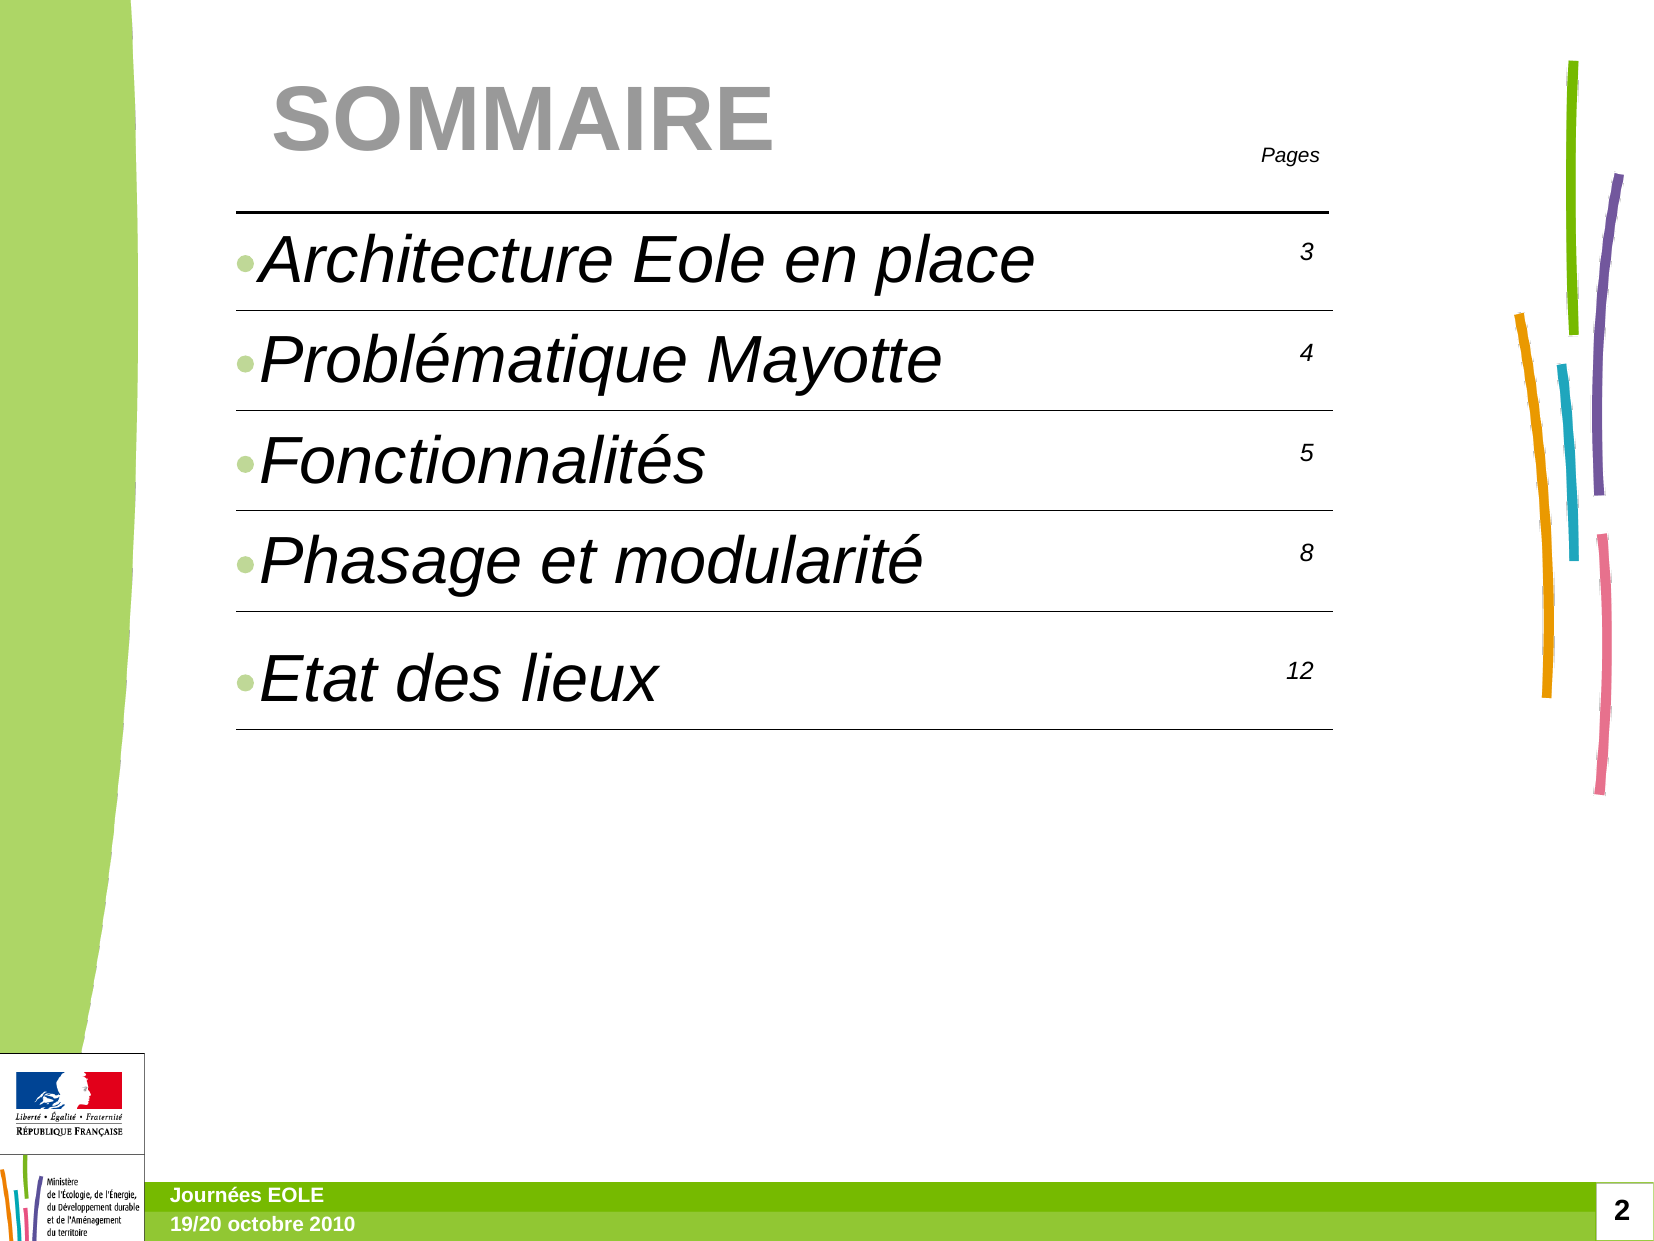

# SOMMAIRE
Architecture Eole en place
3
Problématique Mayotte
4
Fonctionnalités
5
Phasage et modularité
8
Etat des lieux
12
Journées EOLE octobre 2010
2